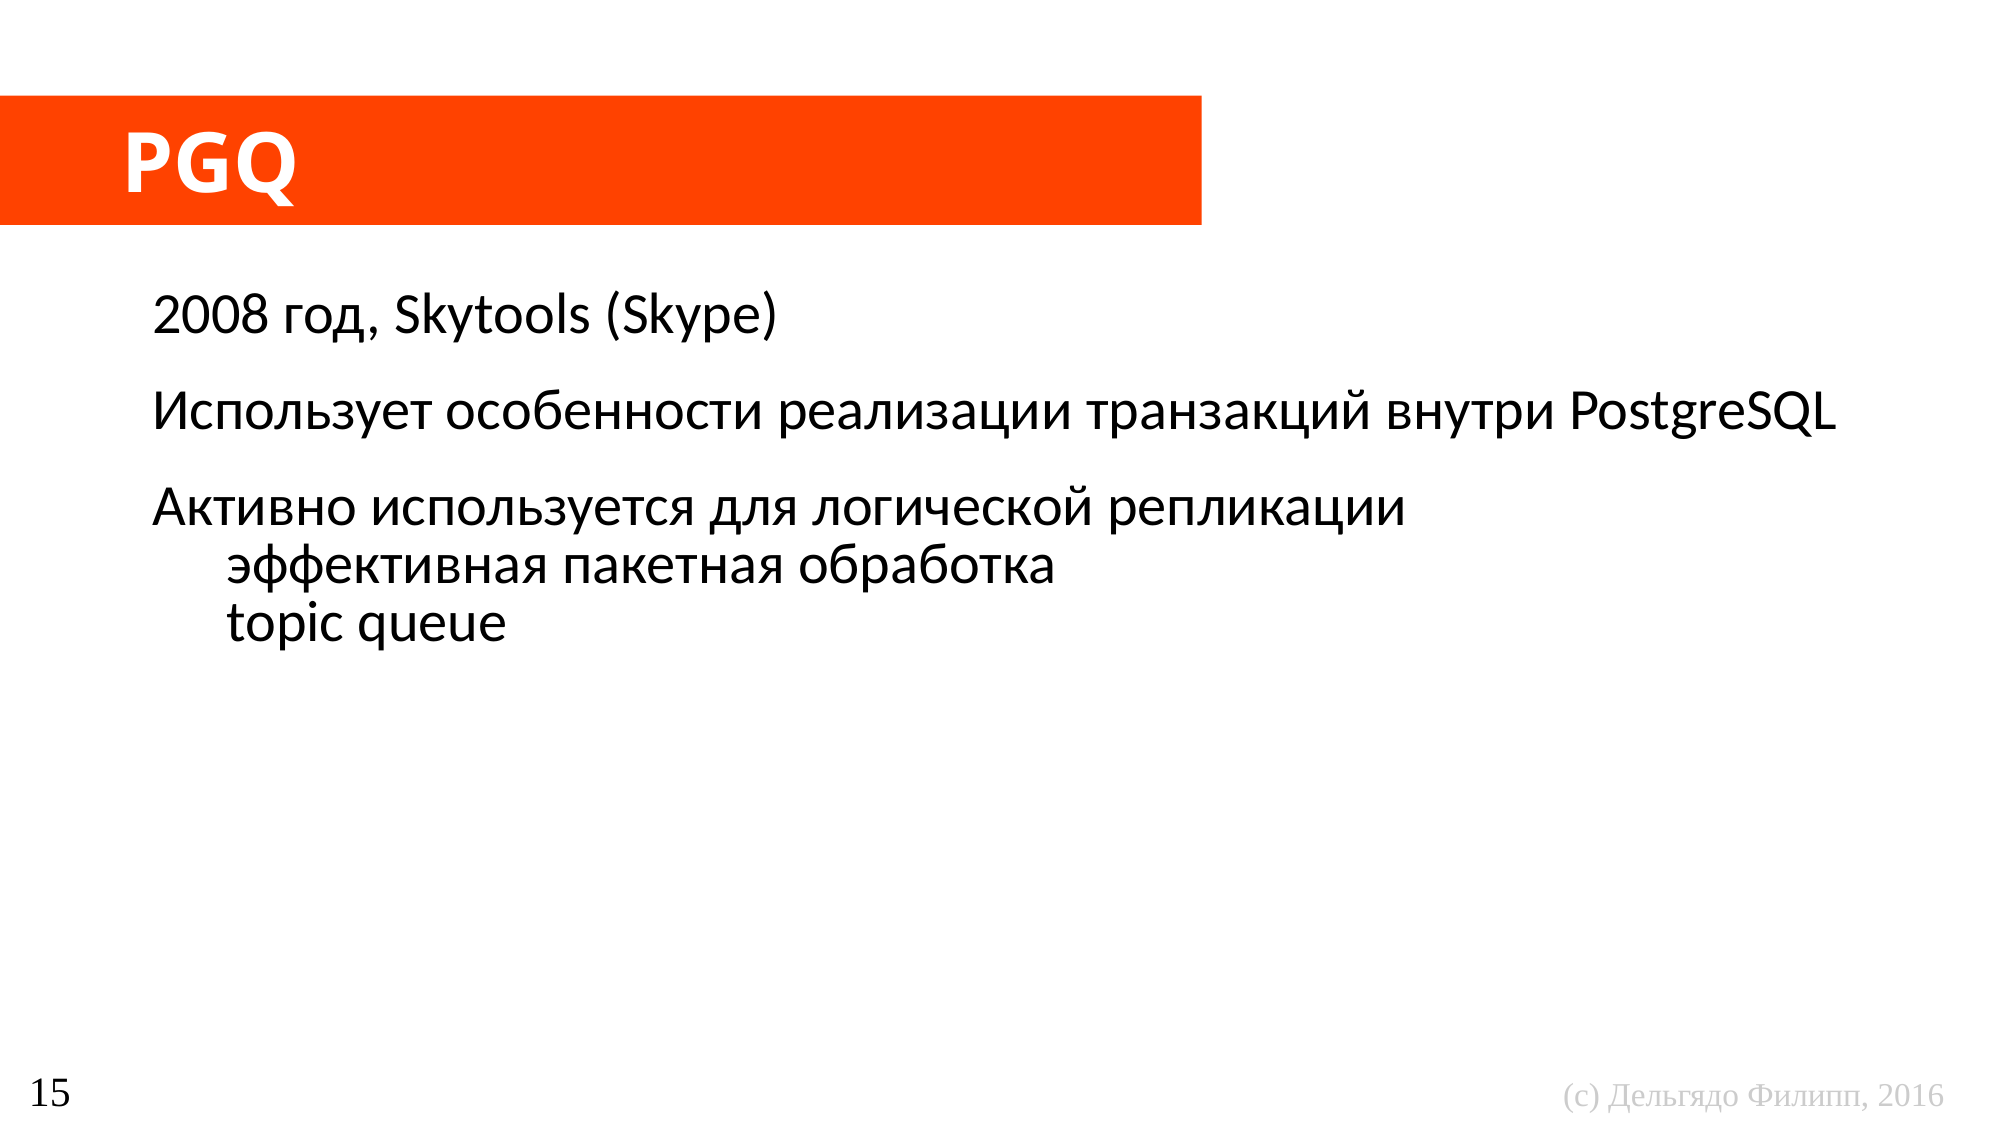

PGQ
# 2008 год, Skytools (Skype)
Использует особенности реализации транзакций внутри PostgreSQL
Активно используется для логической репликации
	эффективная пакетная обработка
	topic queue
15
(c) Дельгядо Филипп, 2016